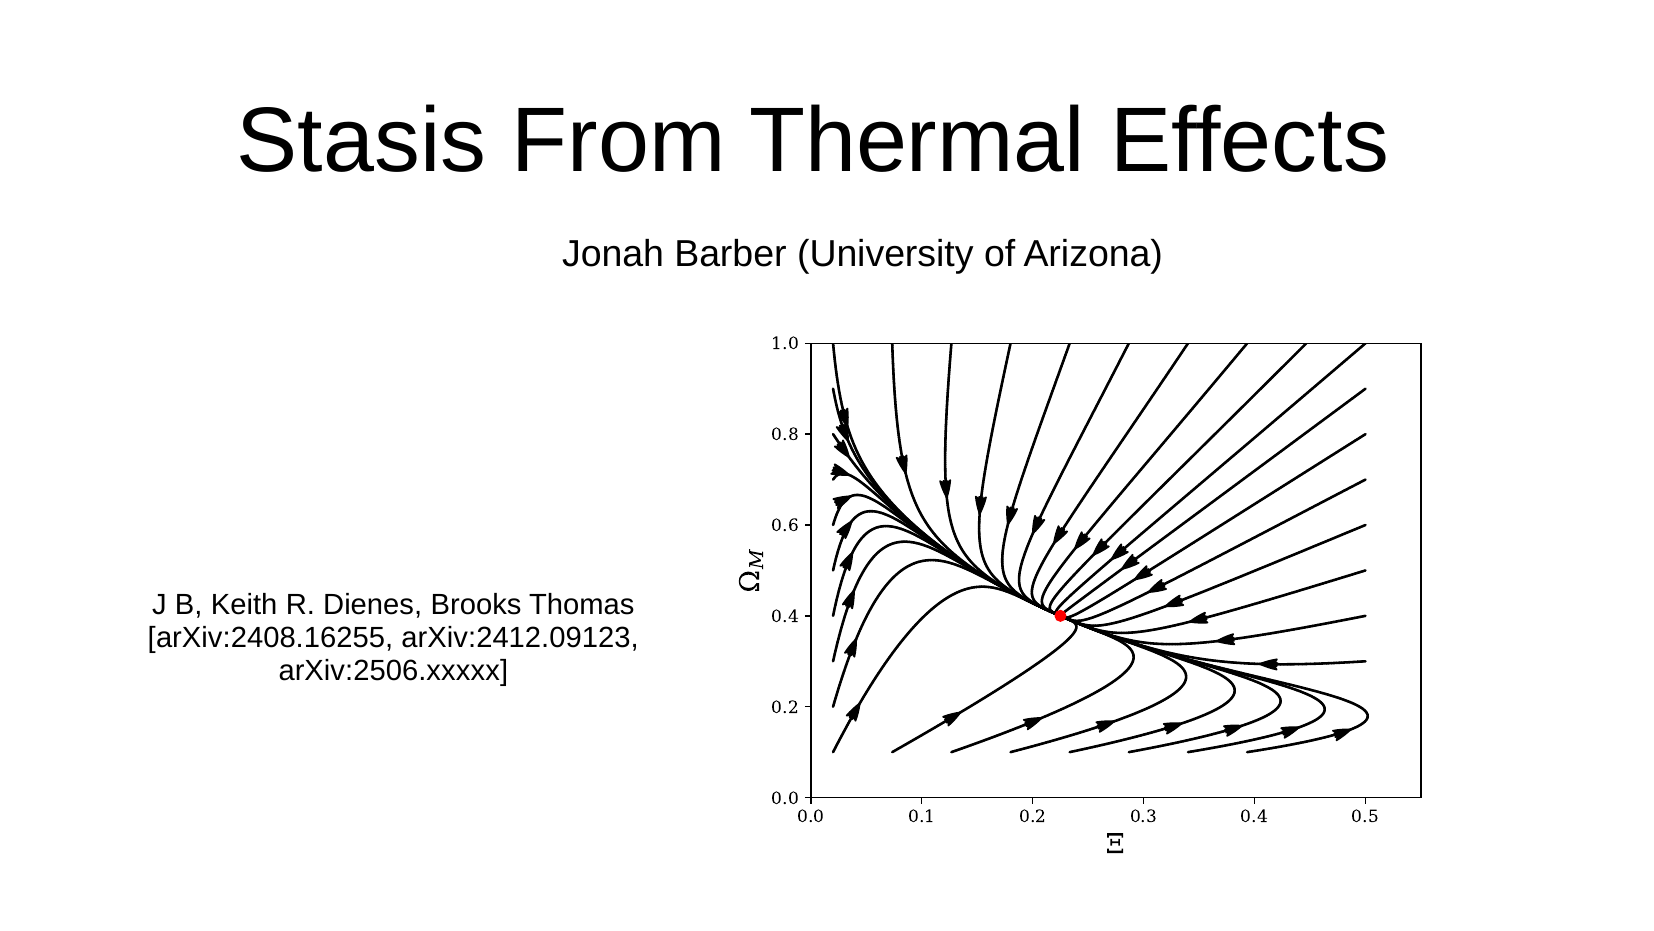

# Stasis From Thermal Effects
Jonah Barber (University of Arizona)
J B, Keith R. Dienes, Brooks Thomas
[arXiv:2408.16255, arXiv:2412.09123, arXiv:2506.xxxxx]